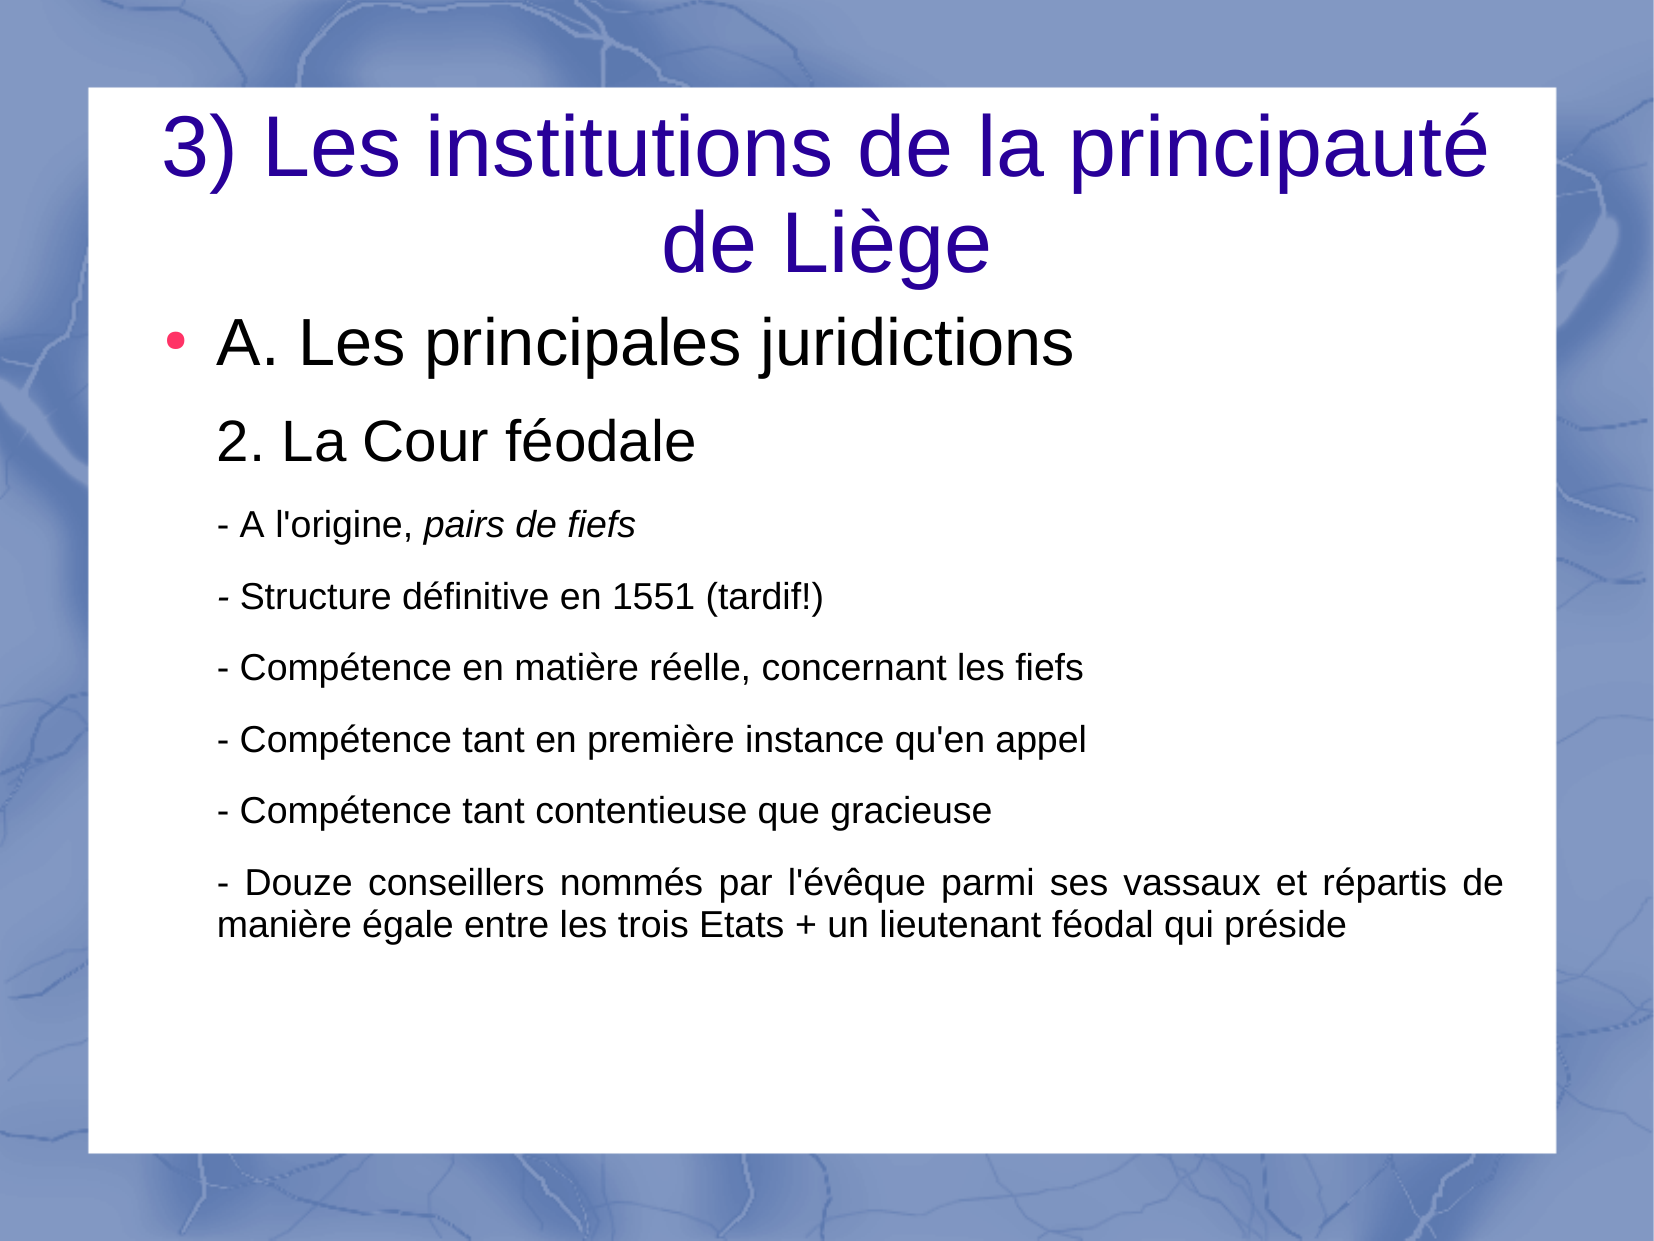

# 3) Les institutions de la principauté de Liège
A. Les principales juridictions
2. La Cour féodale
- A l'origine, pairs de fiefs
- Structure définitive en 1551 (tardif!)
- Compétence en matière réelle, concernant les fiefs
- Compétence tant en première instance qu'en appel
- Compétence tant contentieuse que gracieuse
- Douze conseillers nommés par l'évêque parmi ses vassaux et répartis de manière égale entre les trois Etats + un lieutenant féodal qui préside